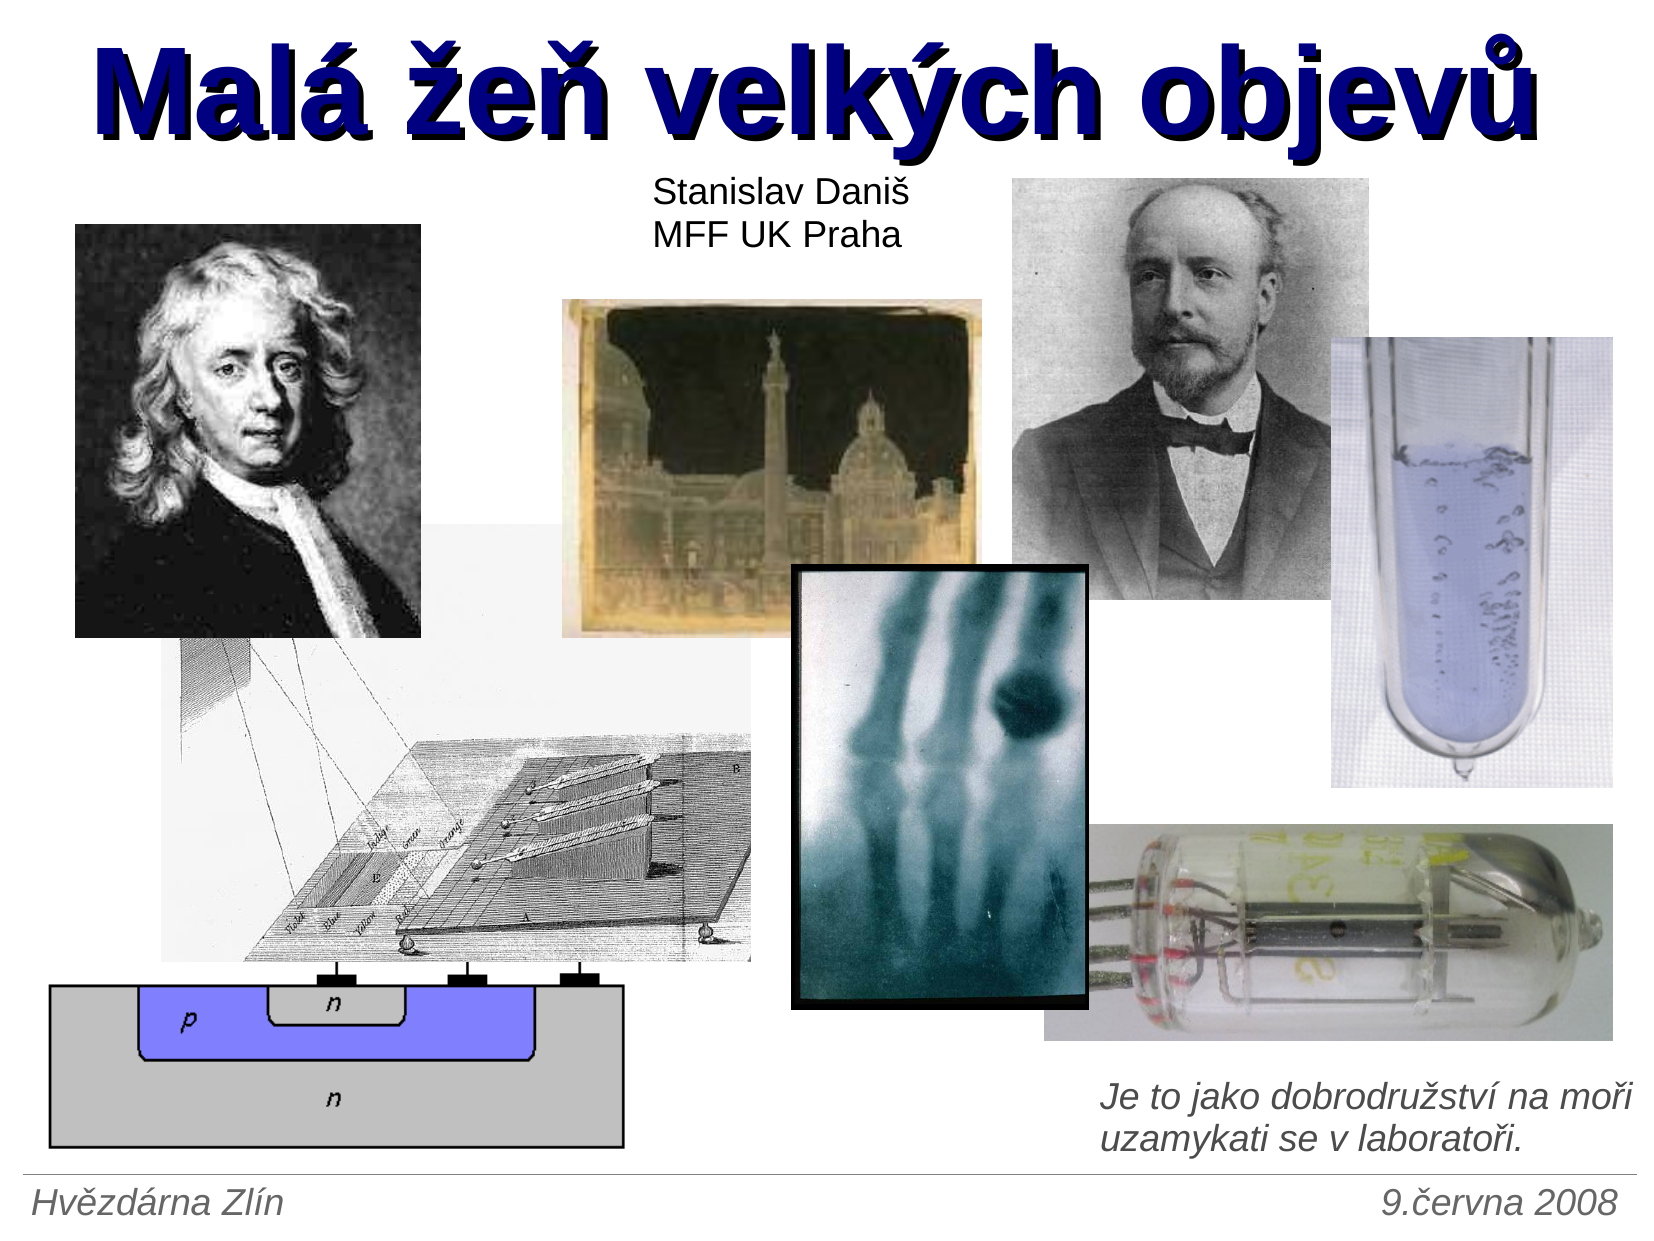

Malá žeň velkých objevů
Stanislav Daniš
MFF UK Praha
Je to jako dobrodružství na moři
uzamykati se v laboratoři.
Hvězdárna Zlín															9.června 2008